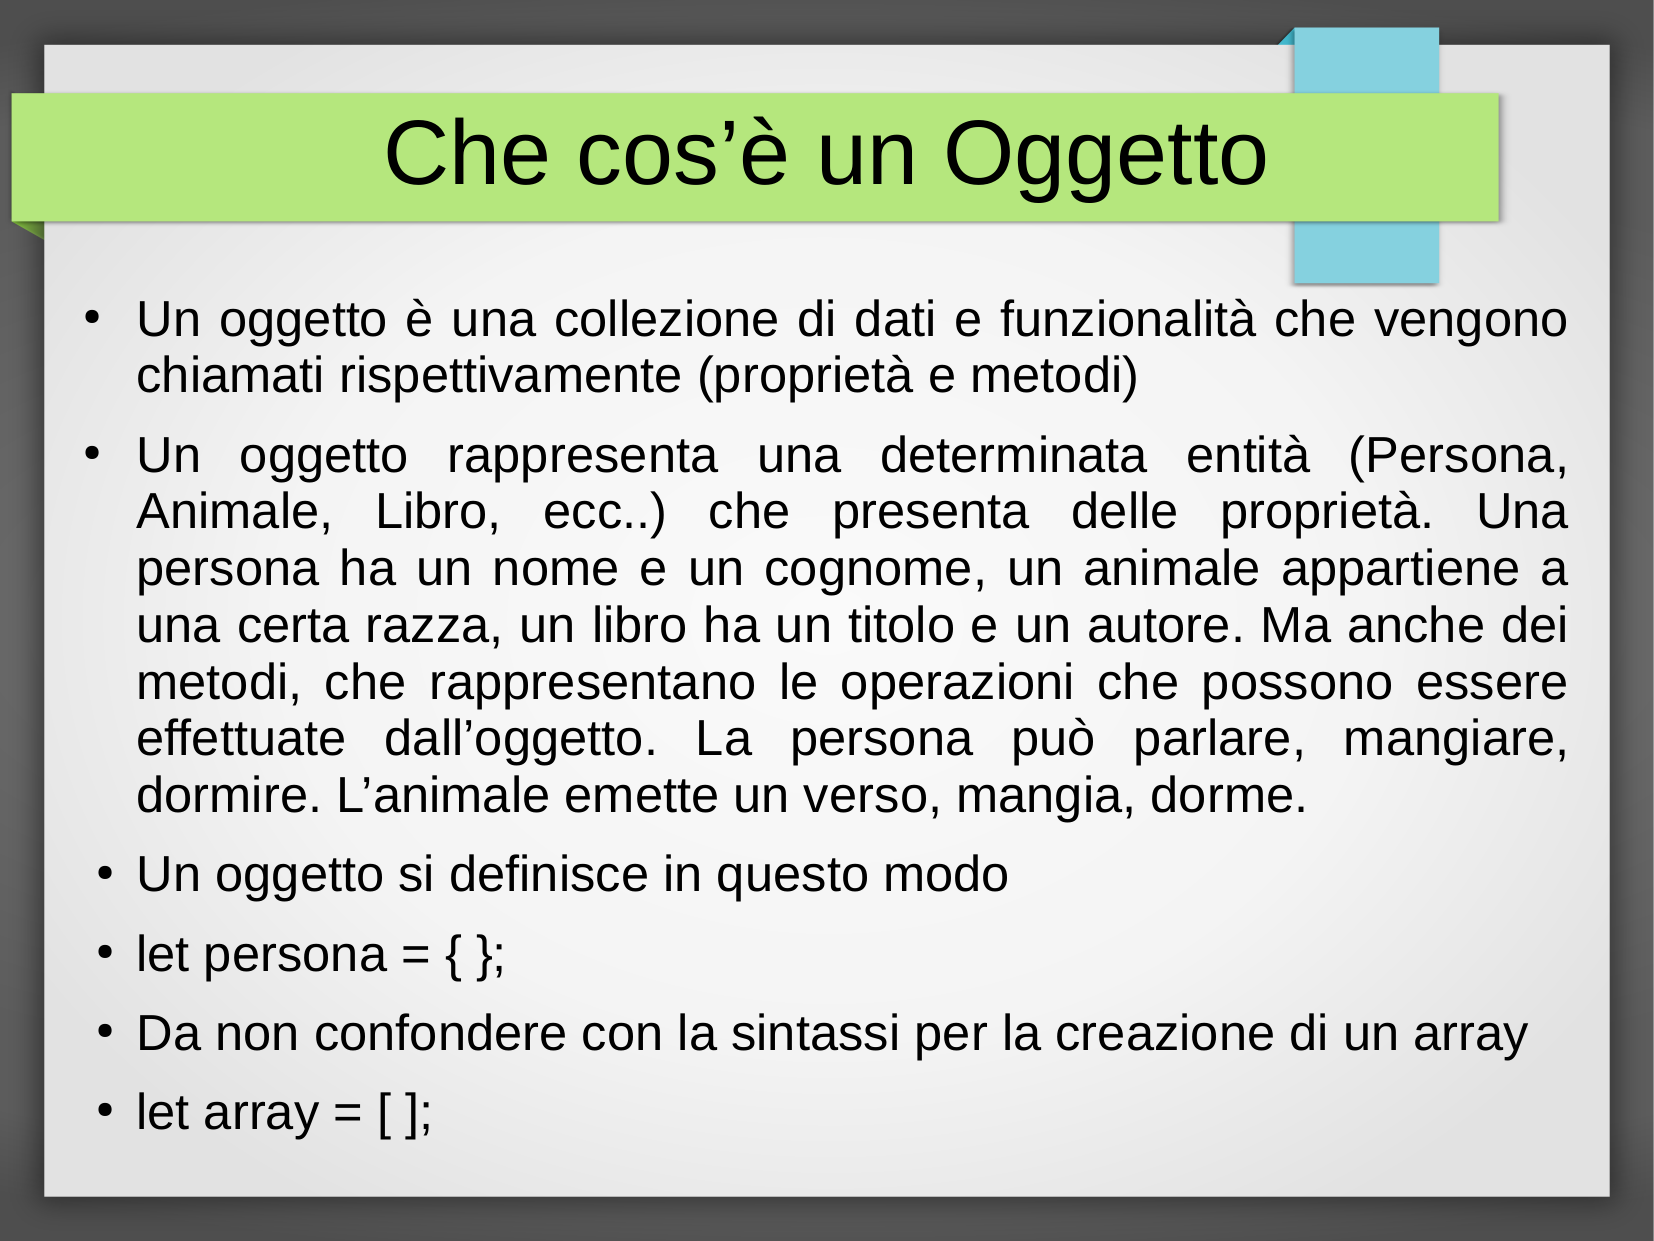

# Che cos’è un Oggetto
Un oggetto è una collezione di dati e funzionalità che vengono chiamati rispettivamente (proprietà e metodi)
Un oggetto rappresenta una determinata entità (Persona, Animale, Libro, ecc..) che presenta delle proprietà. Una persona ha un nome e un cognome, un animale appartiene a una certa razza, un libro ha un titolo e un autore. Ma anche dei metodi, che rappresentano le operazioni che possono essere effettuate dall’oggetto. La persona può parlare, mangiare, dormire. L’animale emette un verso, mangia, dorme.
Un oggetto si definisce in questo modo
let persona = { };
Da non confondere con la sintassi per la creazione di un array
let array = [ ];